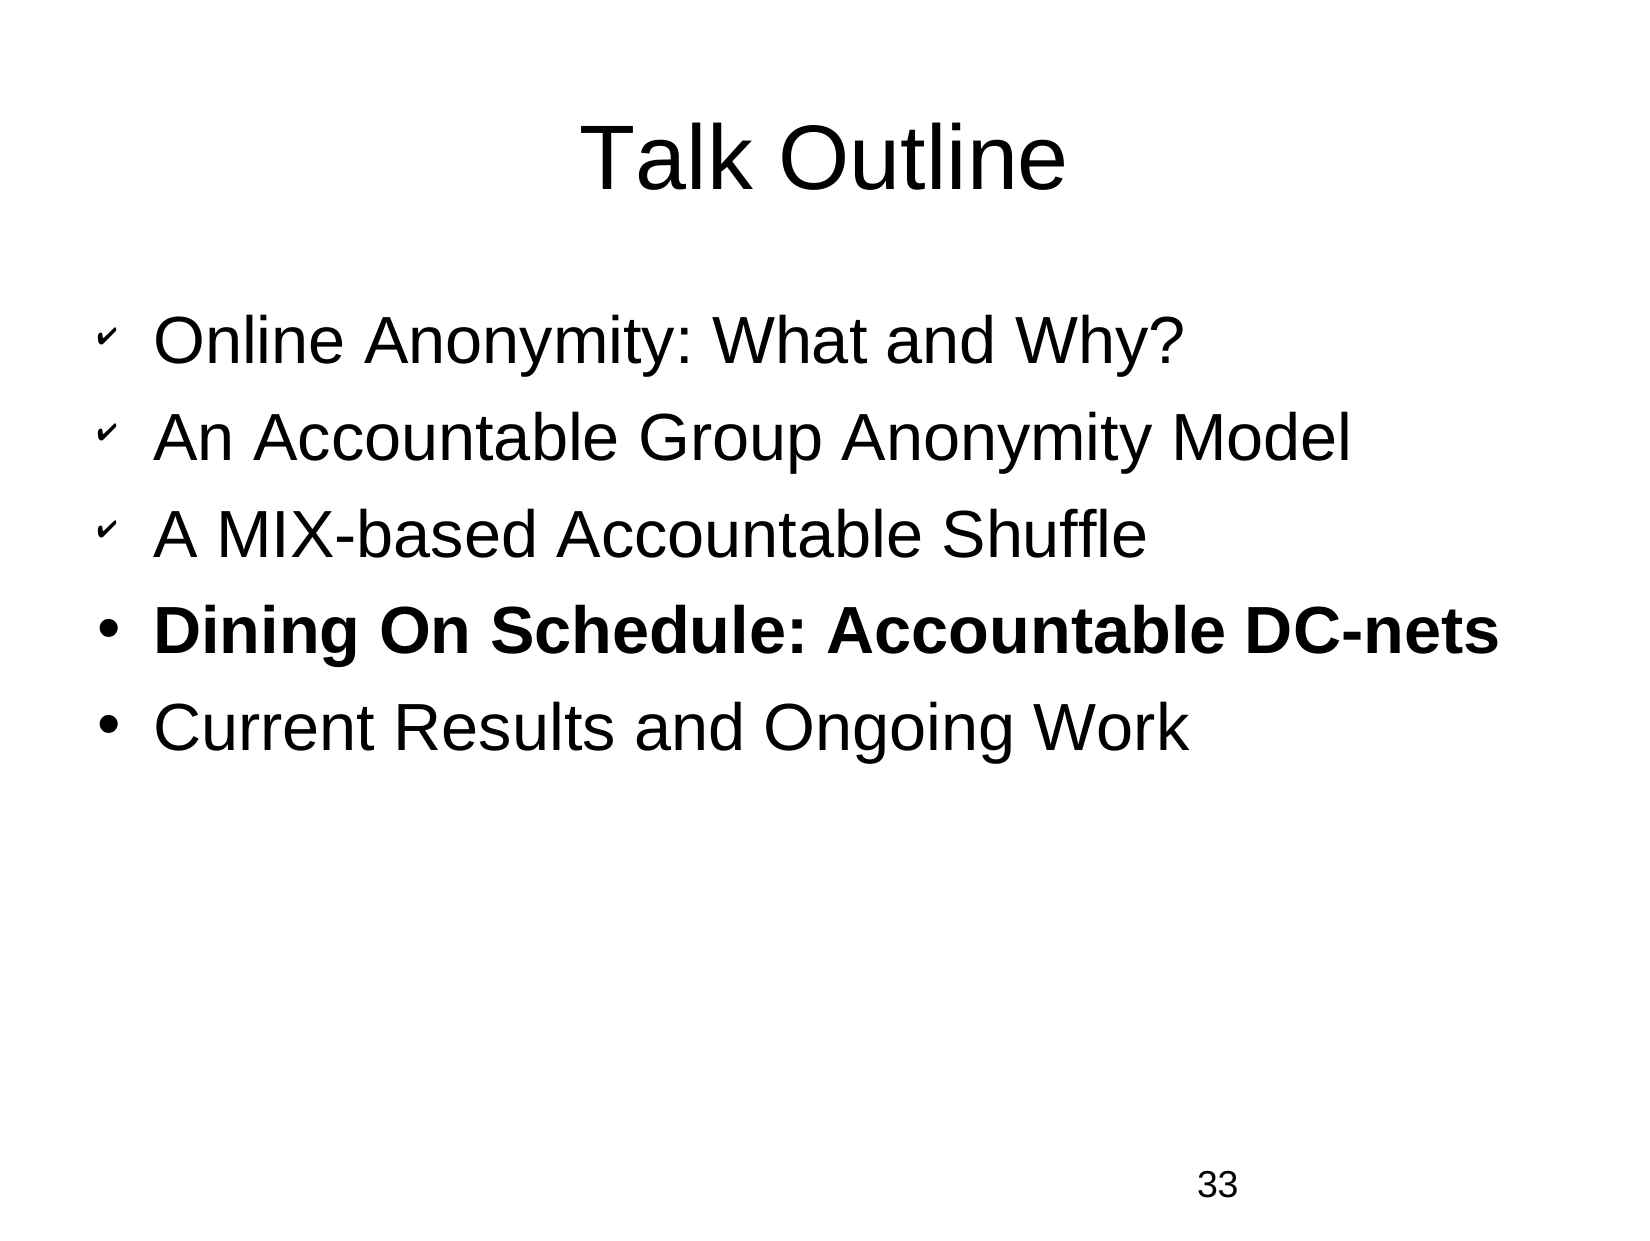

# Talk Outline
Online Anonymity: What and Why?
An Accountable Group Anonymity Model
A MIX-based Accountable Shuffle
Dining On Schedule: Accountable DC-nets
Current Results and Ongoing Work
33